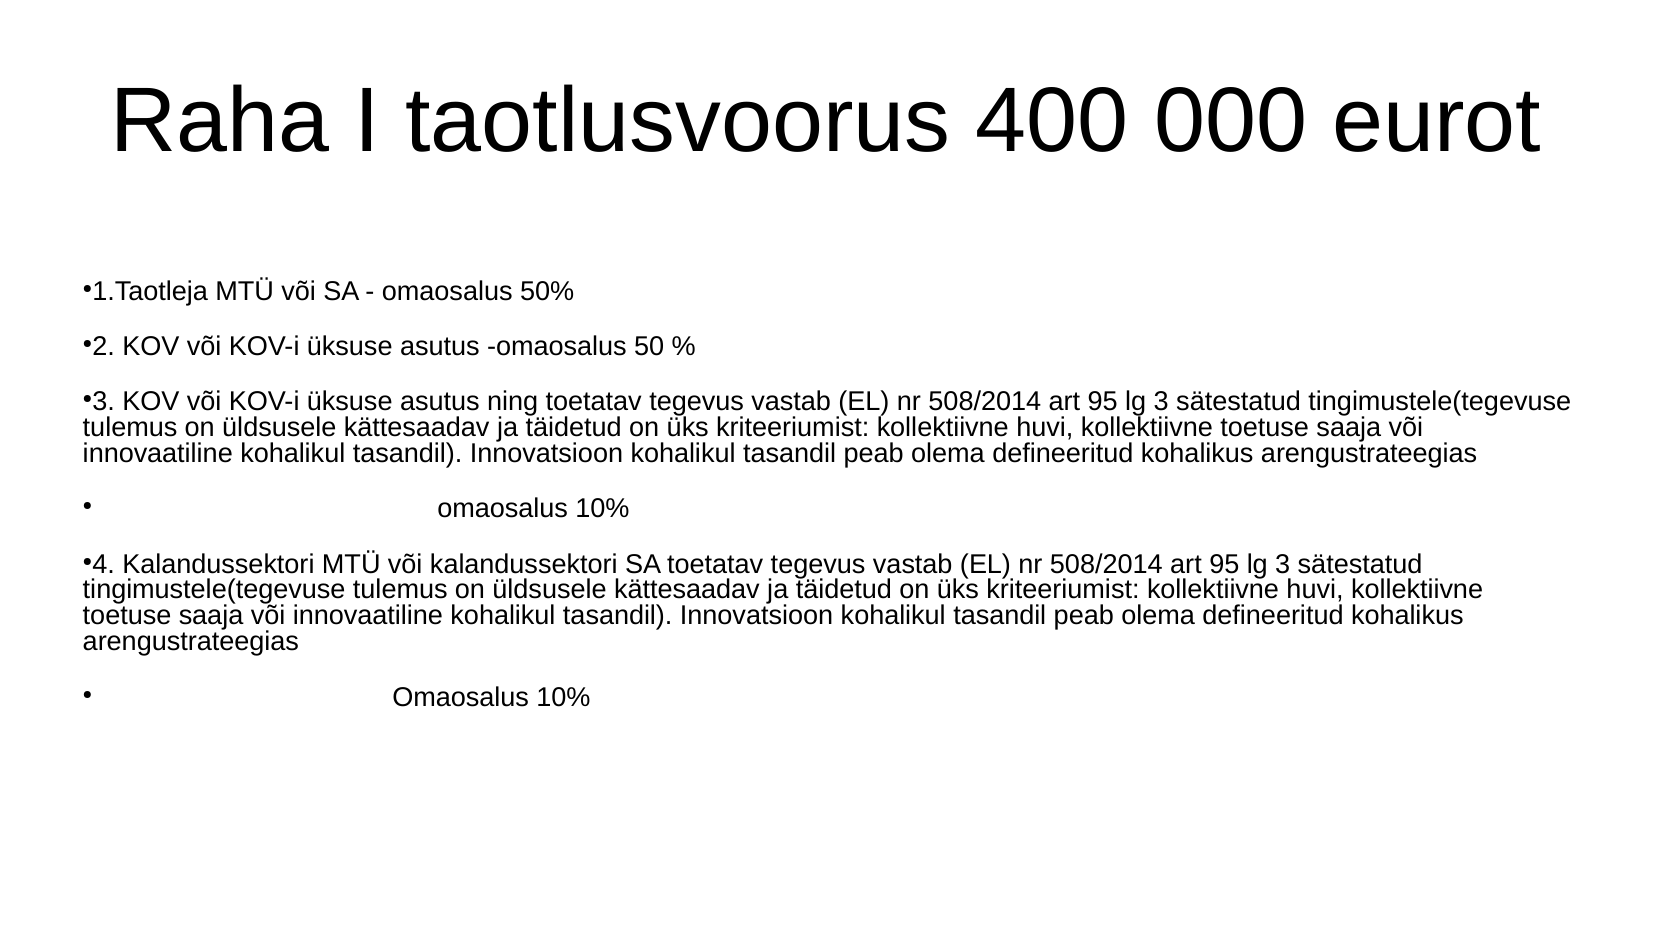

# Raha I taotlusvoorus 400 000 eurot
1.Taotleja MTÜ või SA - omaosalus 50%
2. KOV või KOV-i üksuse asutus -omaosalus 50 %
3. KOV või KOV-i üksuse asutus ning toetatav tegevus vastab (EL) nr 508/2014 art 95 lg 3 sätestatud tingimustele(tegevuse tulemus on üldsusele kättesaadav ja täidetud on üks kriteeriumist: kollektiivne huvi, kollektiivne toetuse saaja või innovaatiline kohalikul tasandil). Innovatsioon kohalikul tasandil peab olema defineeritud kohalikus arengustrateegias
 omaosalus 10%
4. Kalandussektori MTÜ või kalandussektori SA toetatav tegevus vastab (EL) nr 508/2014 art 95 lg 3 sätestatud tingimustele(tegevuse tulemus on üldsusele kättesaadav ja täidetud on üks kriteeriumist: kollektiivne huvi, kollektiivne toetuse saaja või innovaatiline kohalikul tasandil). Innovatsioon kohalikul tasandil peab olema defineeritud kohalikus arengustrateegias
 Omaosalus 10%